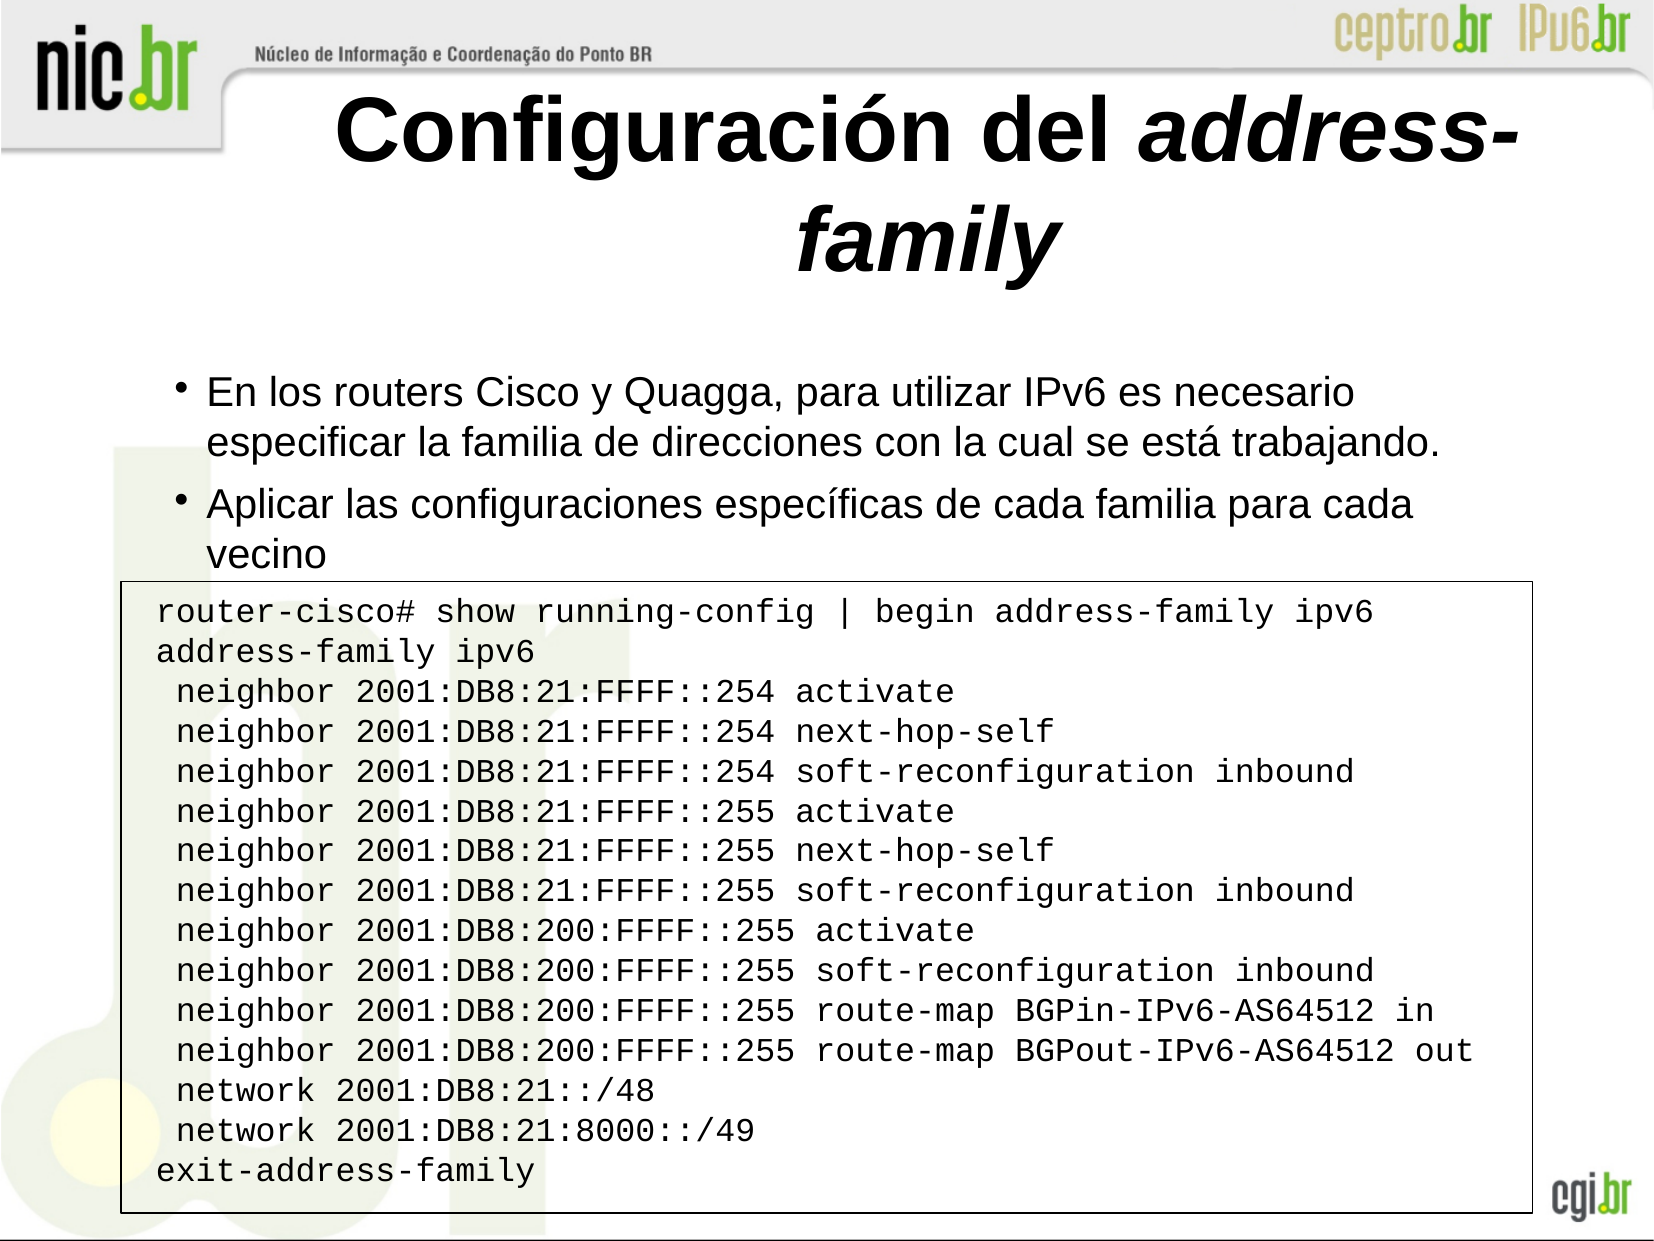

Configuración del address-family
En los routers Cisco y Quagga, para utilizar IPv6 es necesario especificar la familia de direcciones con la cual se está trabajando.
Aplicar las configuraciones específicas de cada familia para cada vecino
 router-cisco# show running-config | begin address-family ipv6
 address-family ipv6
 neighbor 2001:DB8:21:FFFF::254 activate
 neighbor 2001:DB8:21:FFFF::254 next-hop-self
 neighbor 2001:DB8:21:FFFF::254 soft-reconfiguration inbound
 neighbor 2001:DB8:21:FFFF::255 activate
 neighbor 2001:DB8:21:FFFF::255 next-hop-self
 neighbor 2001:DB8:21:FFFF::255 soft-reconfiguration inbound
 neighbor 2001:DB8:200:FFFF::255 activate
 neighbor 2001:DB8:200:FFFF::255 soft-reconfiguration inbound
 neighbor 2001:DB8:200:FFFF::255 route-map BGPin-IPv6-AS64512 in
 neighbor 2001:DB8:200:FFFF::255 route-map BGPout-IPv6-AS64512 out
 network 2001:DB8:21::/48
 network 2001:DB8:21:8000::/49
 exit-address-family